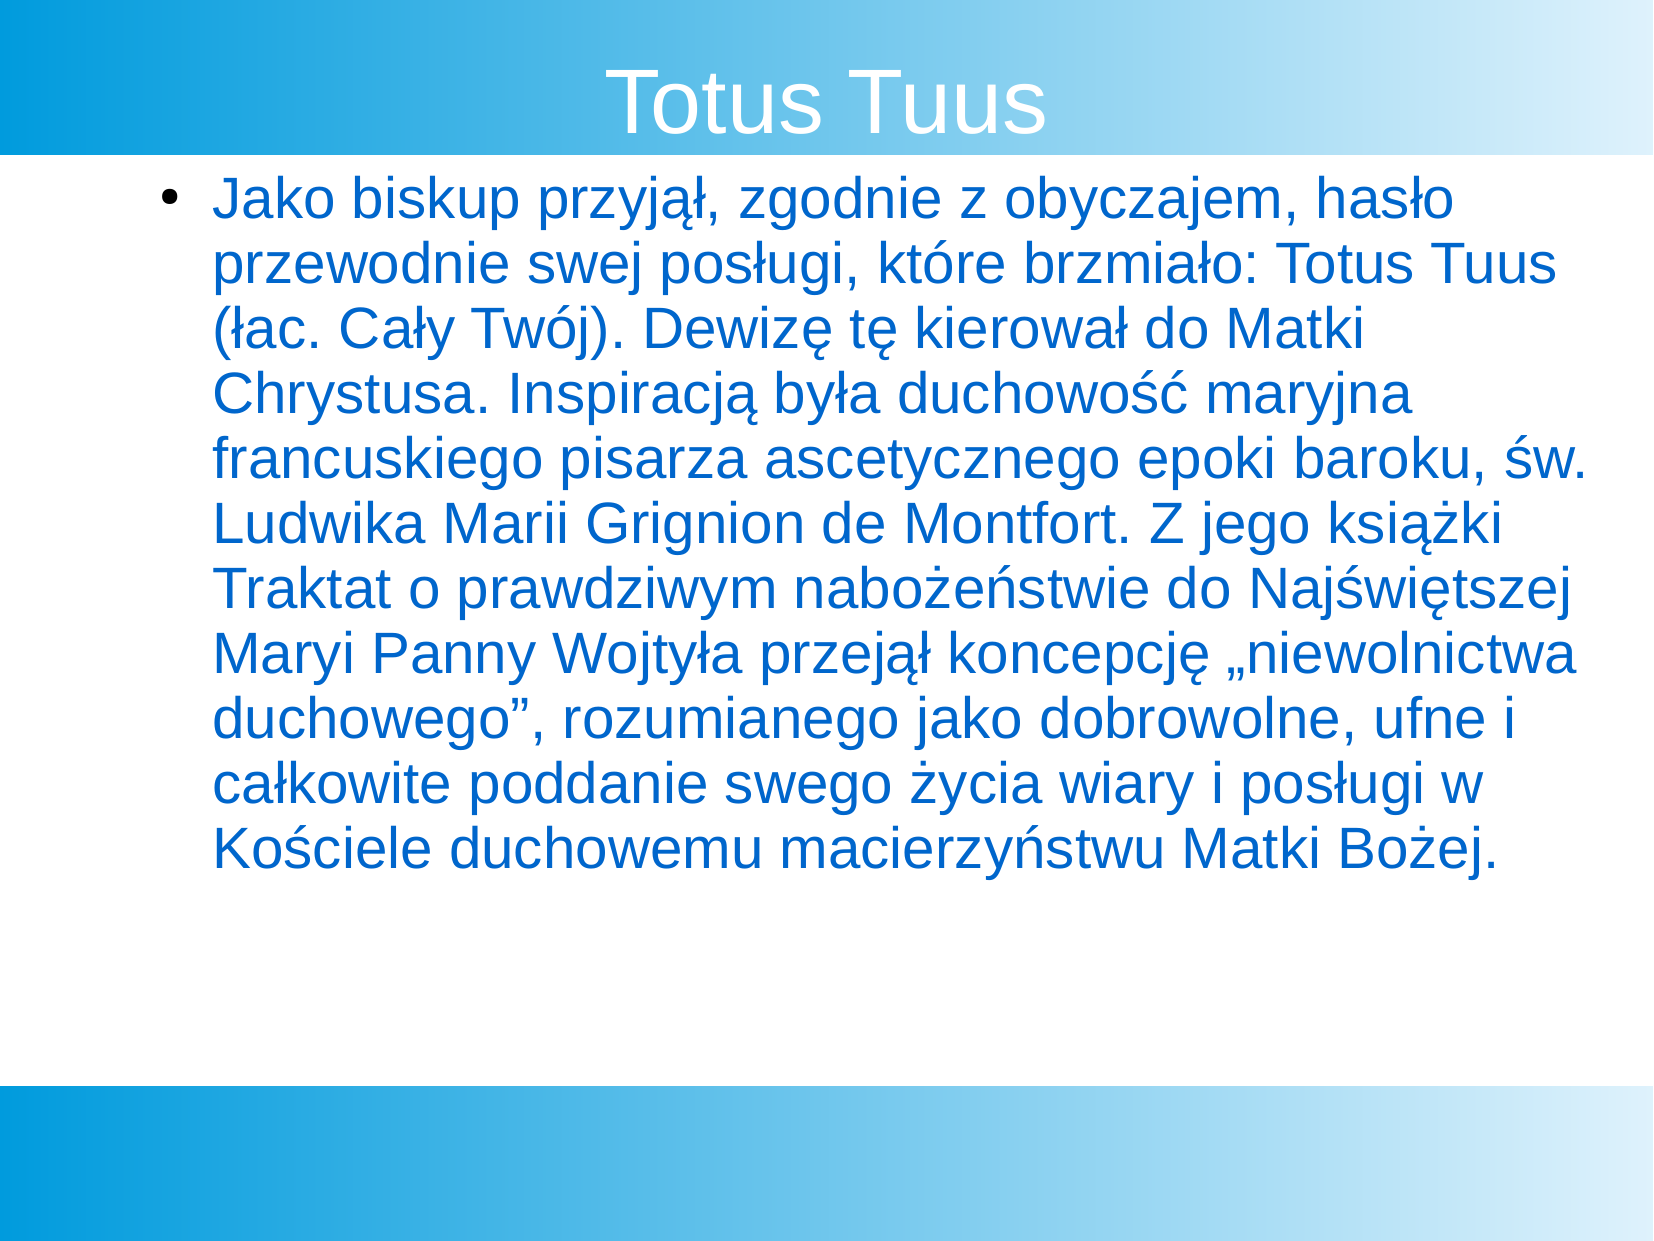

# Totus Tuus
Jako biskup przyjął, zgodnie z obyczajem, hasło przewodnie swej posługi, które brzmiało: Totus Tuus (łac. Cały Twój). Dewizę tę kierował do Matki Chrystusa. Inspiracją była duchowość maryjna francuskiego pisarza ascetycznego epoki baroku, św. Ludwika Marii Grignion de Montfort. Z jego książki Traktat o prawdziwym nabożeństwie do Najświętszej Maryi Panny Wojtyła przejął koncepcję „niewolnictwa duchowego”, rozumianego jako dobrowolne, ufne i całkowite poddanie swego życia wiary i posługi w Kościele duchowemu macierzyństwu Matki Bożej.